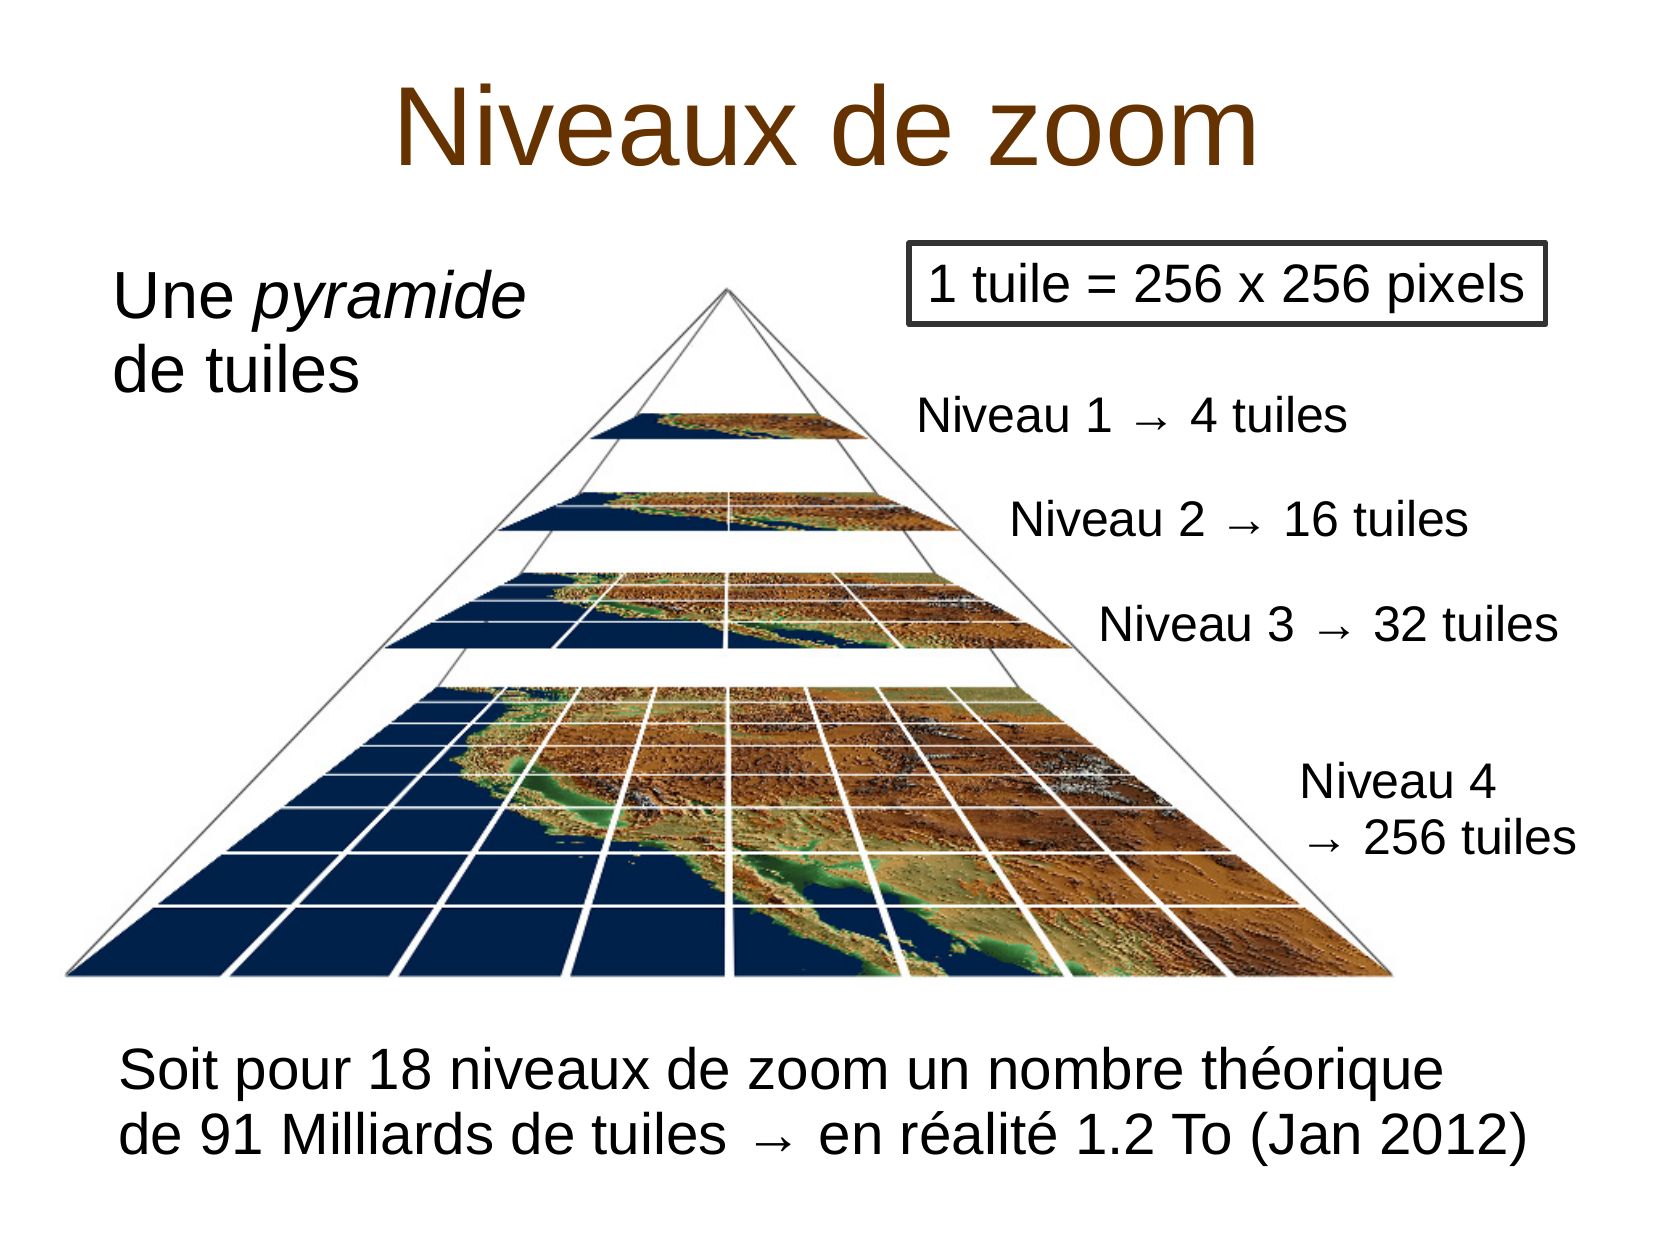

# Niveaux de zoom
1 tuile = 256 x 256 pixels
Une pyramide
de tuiles
Niveau 1 → 4 tuiles
Niveau 2 → 16 tuiles
Niveau 3 → 32 tuiles
Niveau 4
→ 256 tuiles
Soit pour 18 niveaux de zoom un nombre théorique
de 91 Milliards de tuiles → en réalité 1.2 To (Jan 2012)